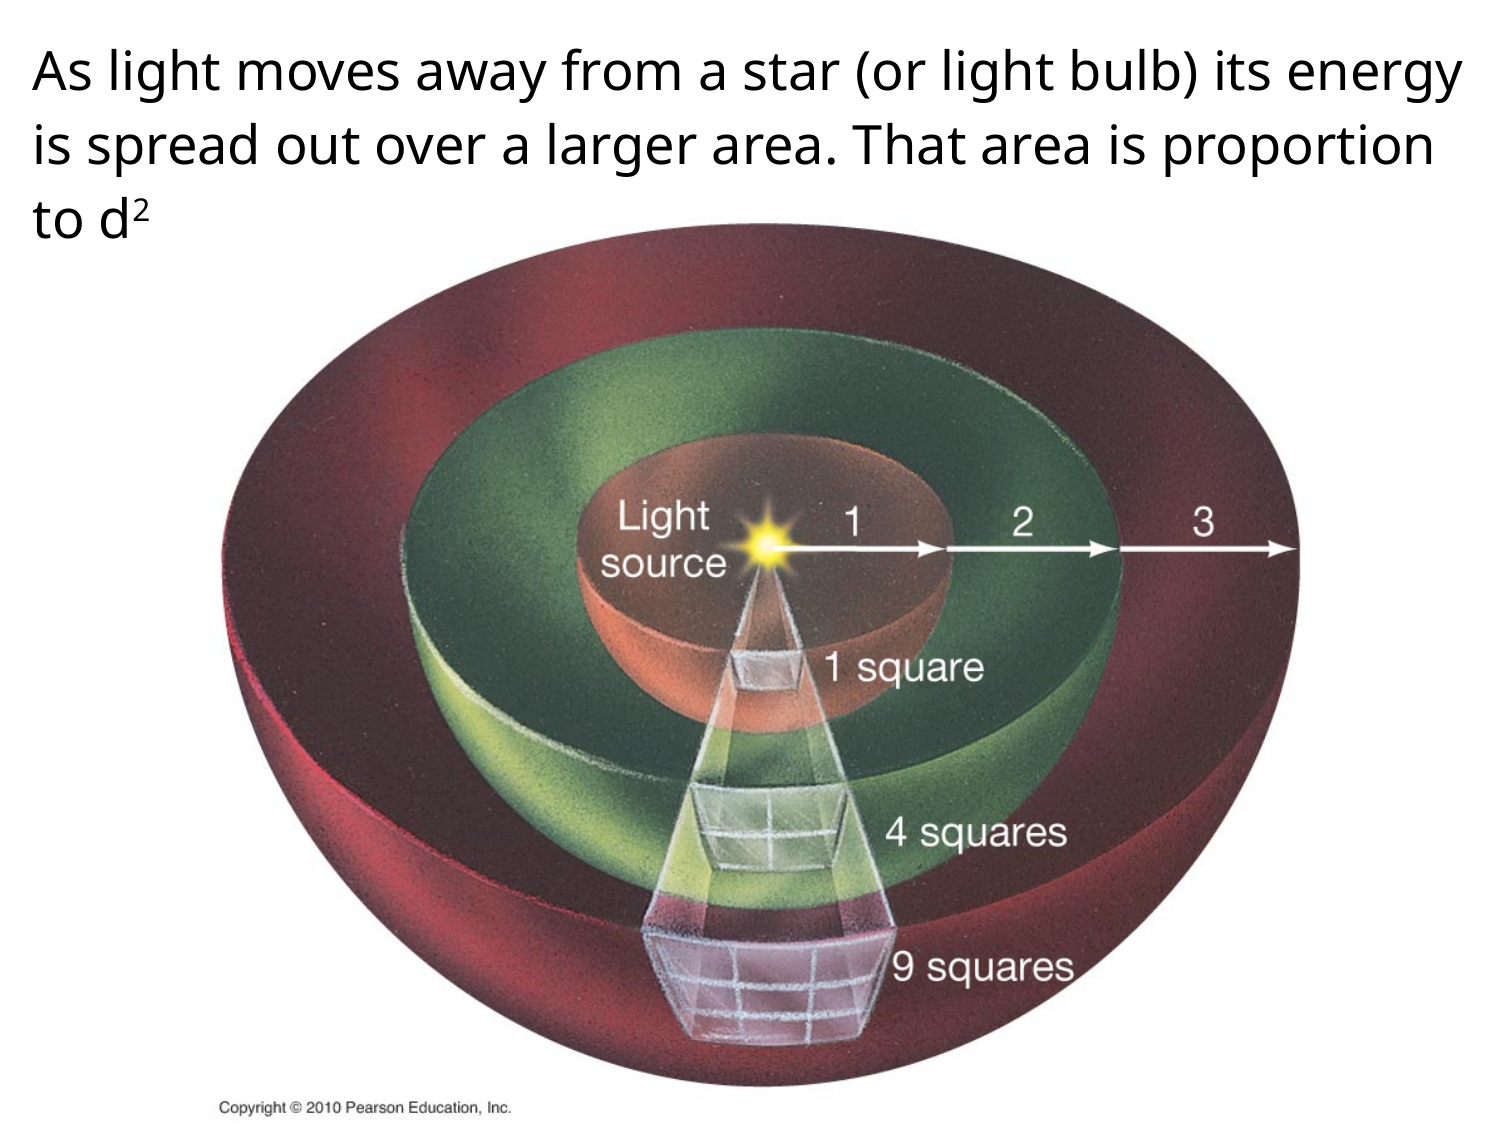

# As light moves away from a star (or light bulb) its energy is spread out over a larger area. That area is proportion to d2